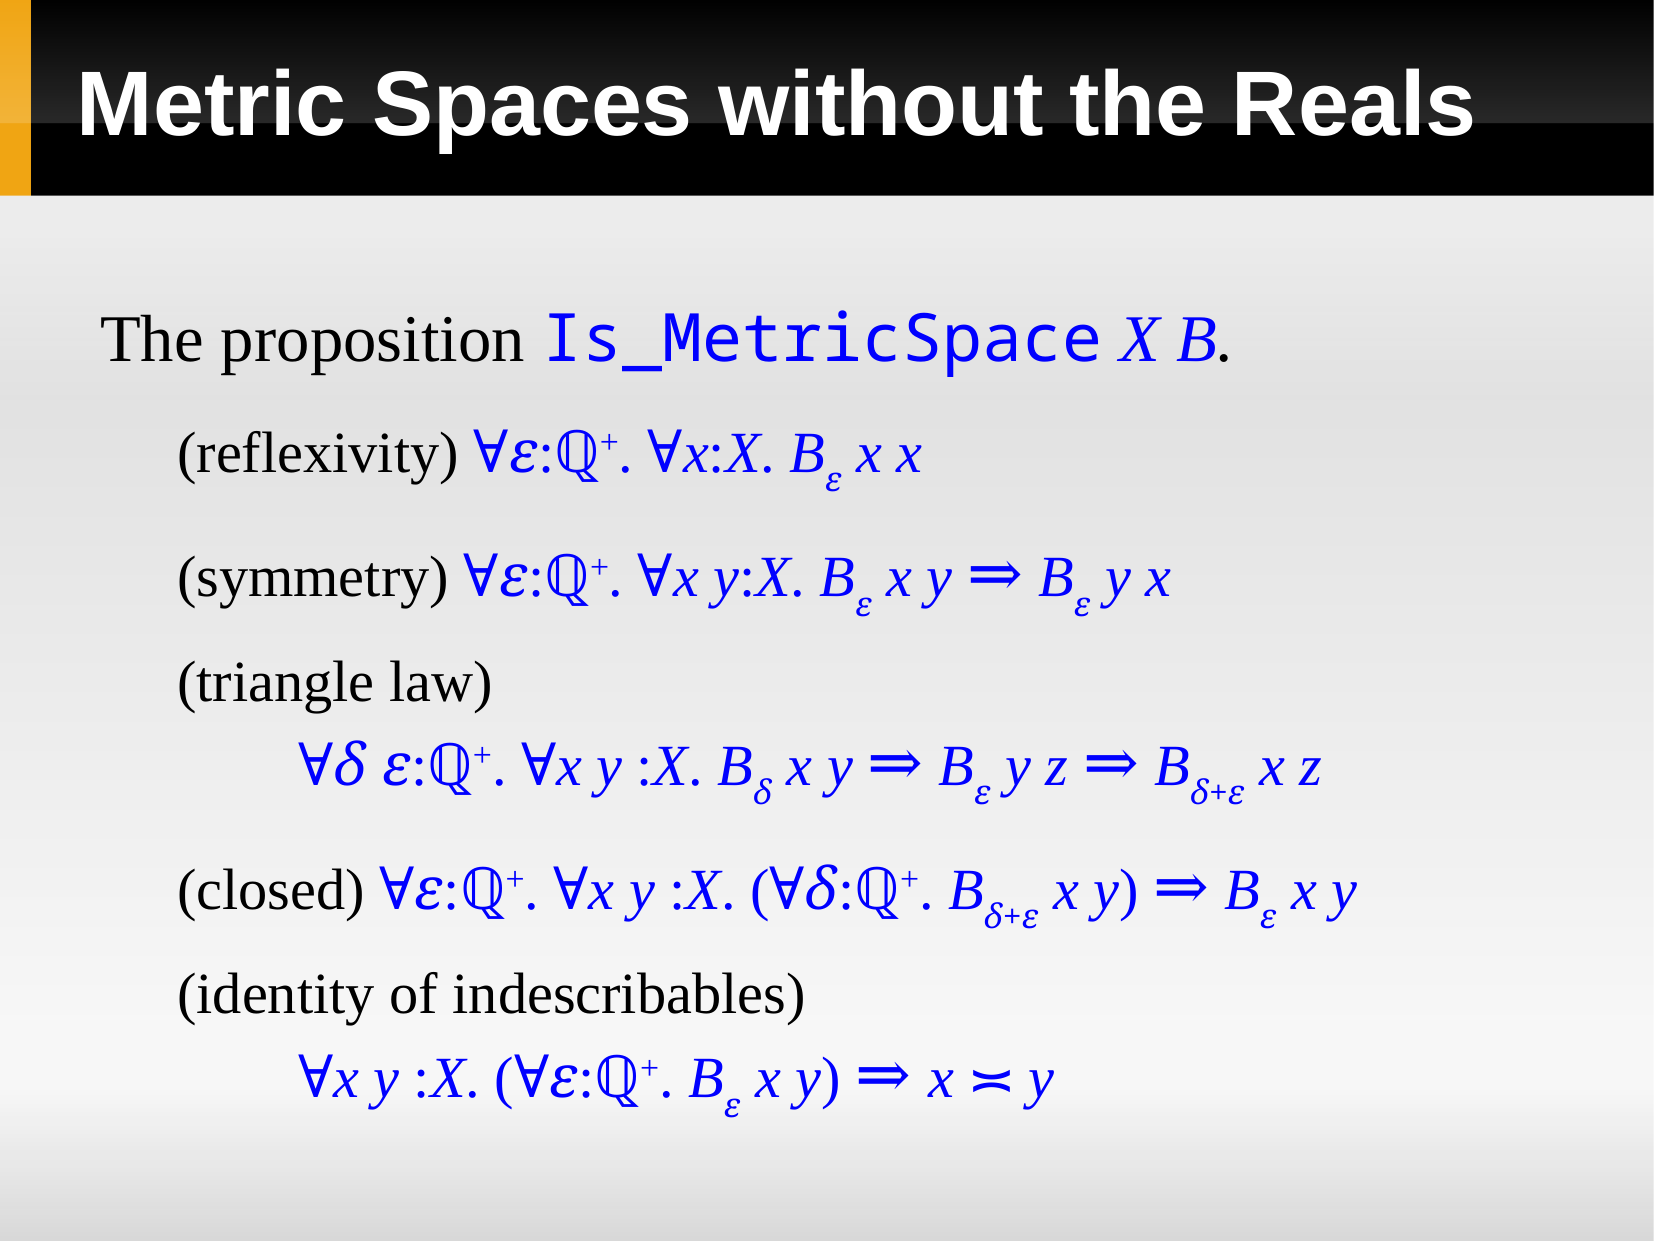

# Metric Spaces without the Reals
The proposition Is_MetricSpace X B.
(reflexivity) ∀ε:ℚ+. ∀x:X. Bε x x
(symmetry) ∀ε:ℚ+. ∀x y:X. Bε x y ⇒ Bε y x
(triangle law)
	∀δ ε:ℚ+. ∀x y :X. Bδ x y ⇒ Bε y z ⇒ Bδ+ε x z
(closed) ∀ε:ℚ+. ∀x y :X. (∀δ:ℚ+. Bδ+ε x y) ⇒ Bε x y
(identity of indescribables)
	∀x y :X. (∀ε:ℚ+. Bε x y) ⇒ x ≍ y